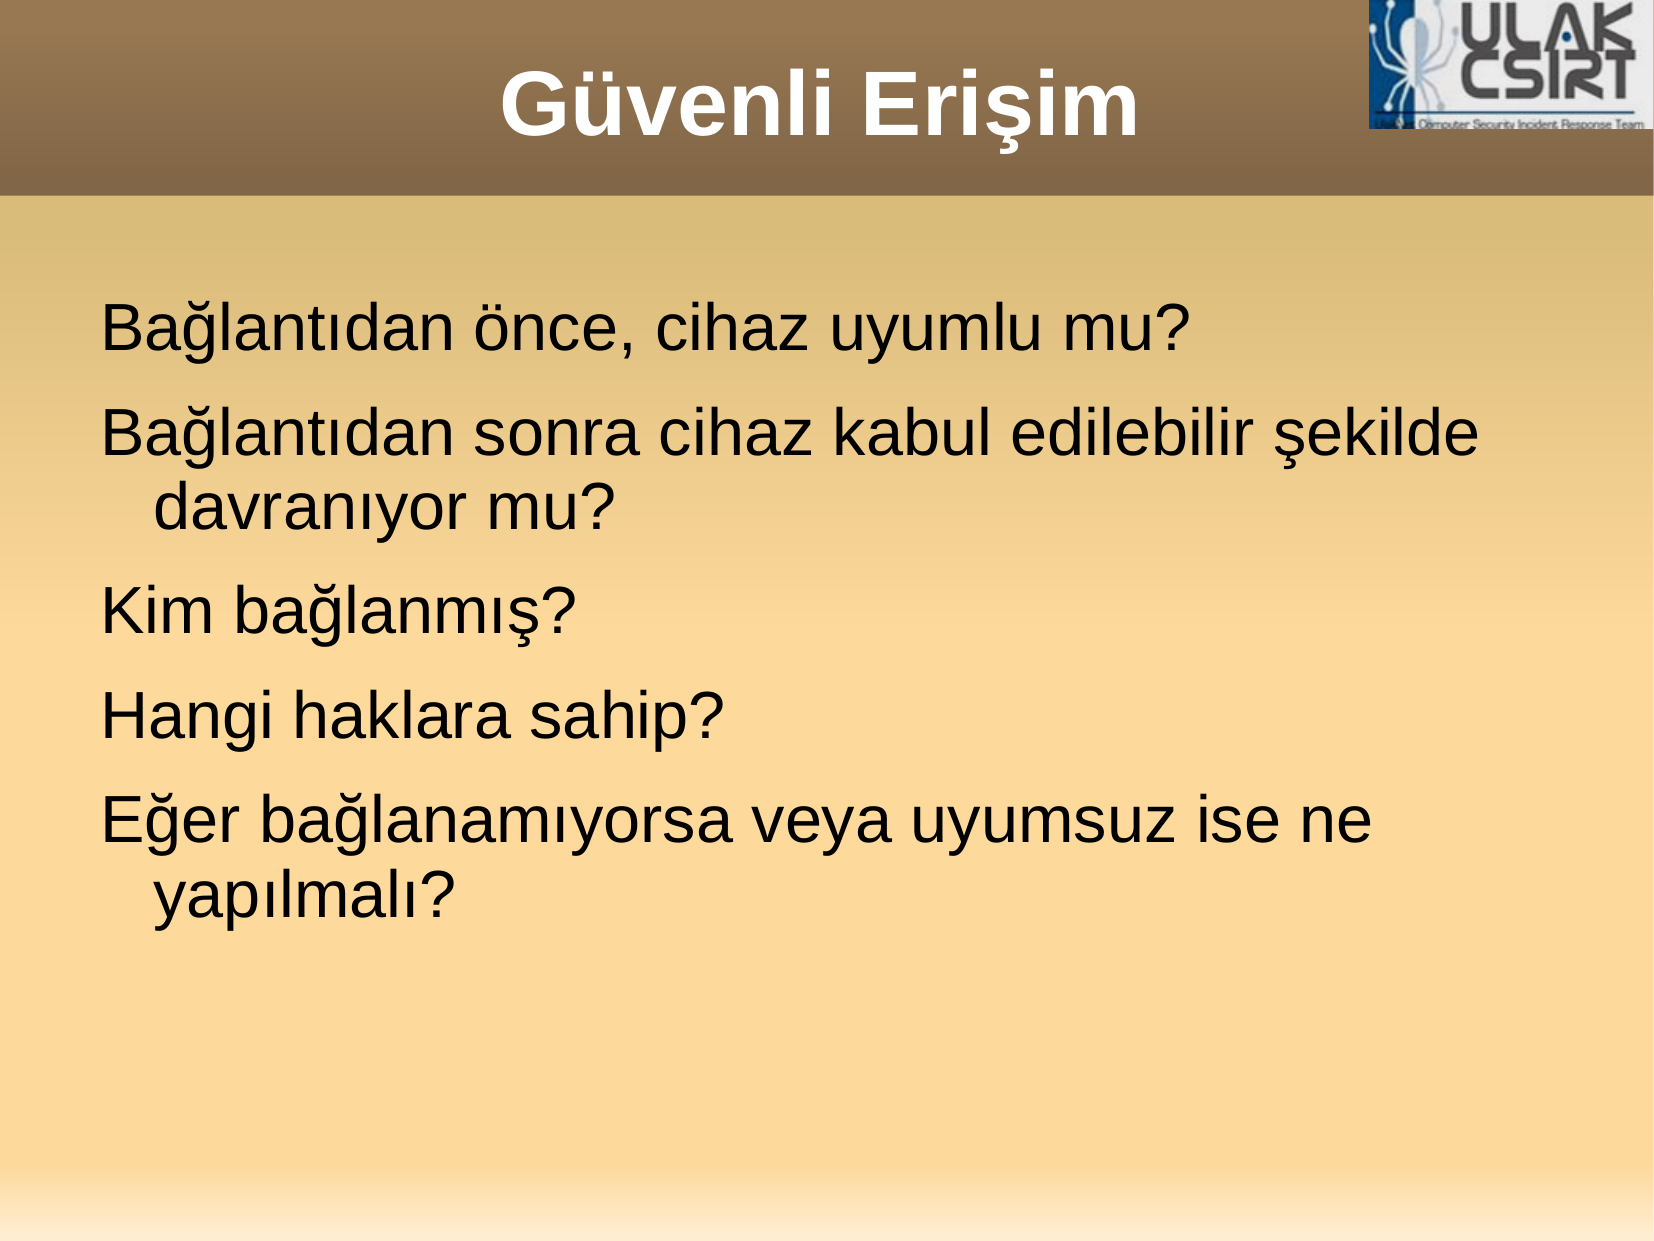

# Güvenli Erişim
Bağlantıdan önce, cihaz uyumlu mu?
Bağlantıdan sonra cihaz kabul edilebilir şekilde davranıyor mu?
Kim bağlanmış?
Hangi haklara sahip?
Eğer bağlanamıyorsa veya uyumsuz ise ne yapılmalı?